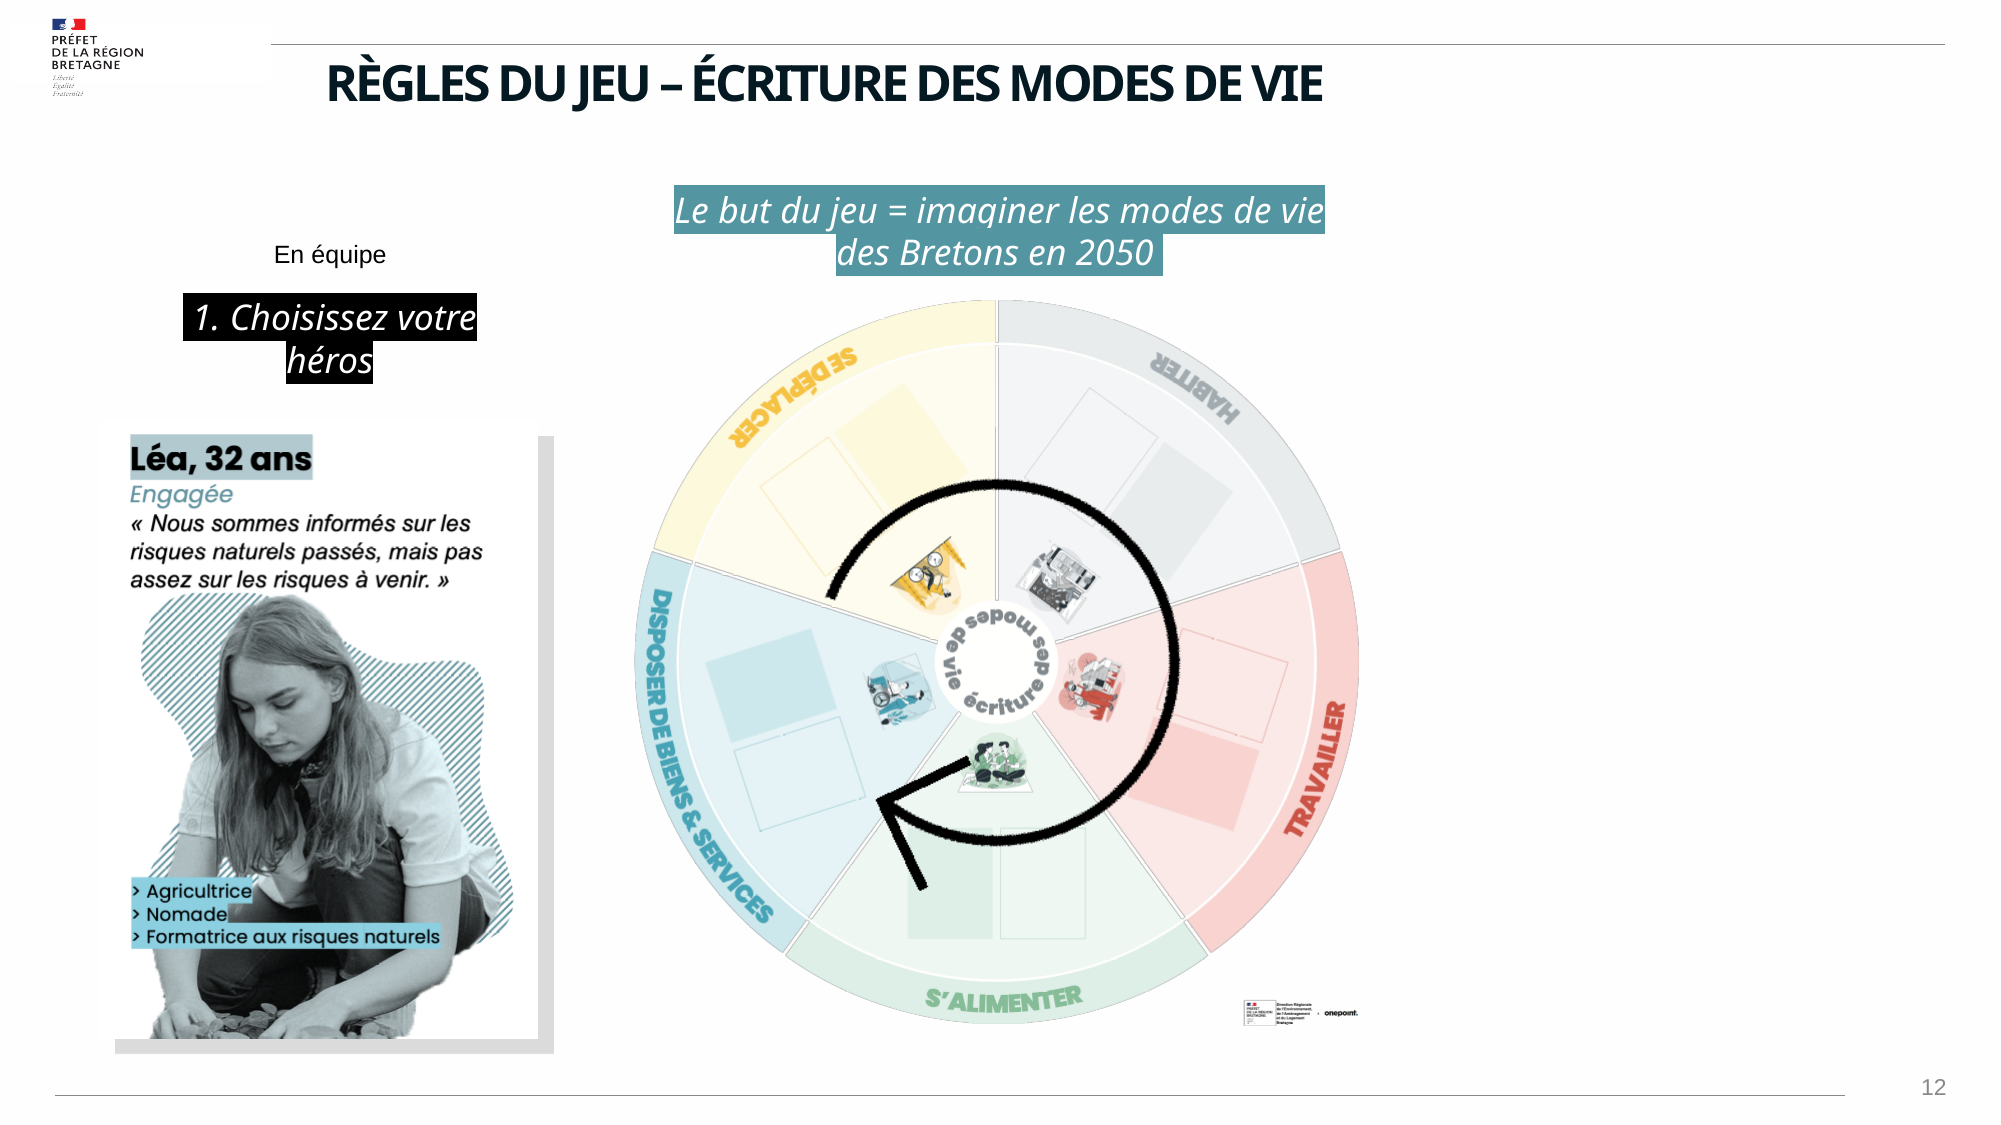

RÈGLES DU JEU – ÉCRITURE DES MODES DE VIE
Le but du jeu = imaginer les modes de vie des Bretons en 2050
En équipe
 1. Choisissez votre héros